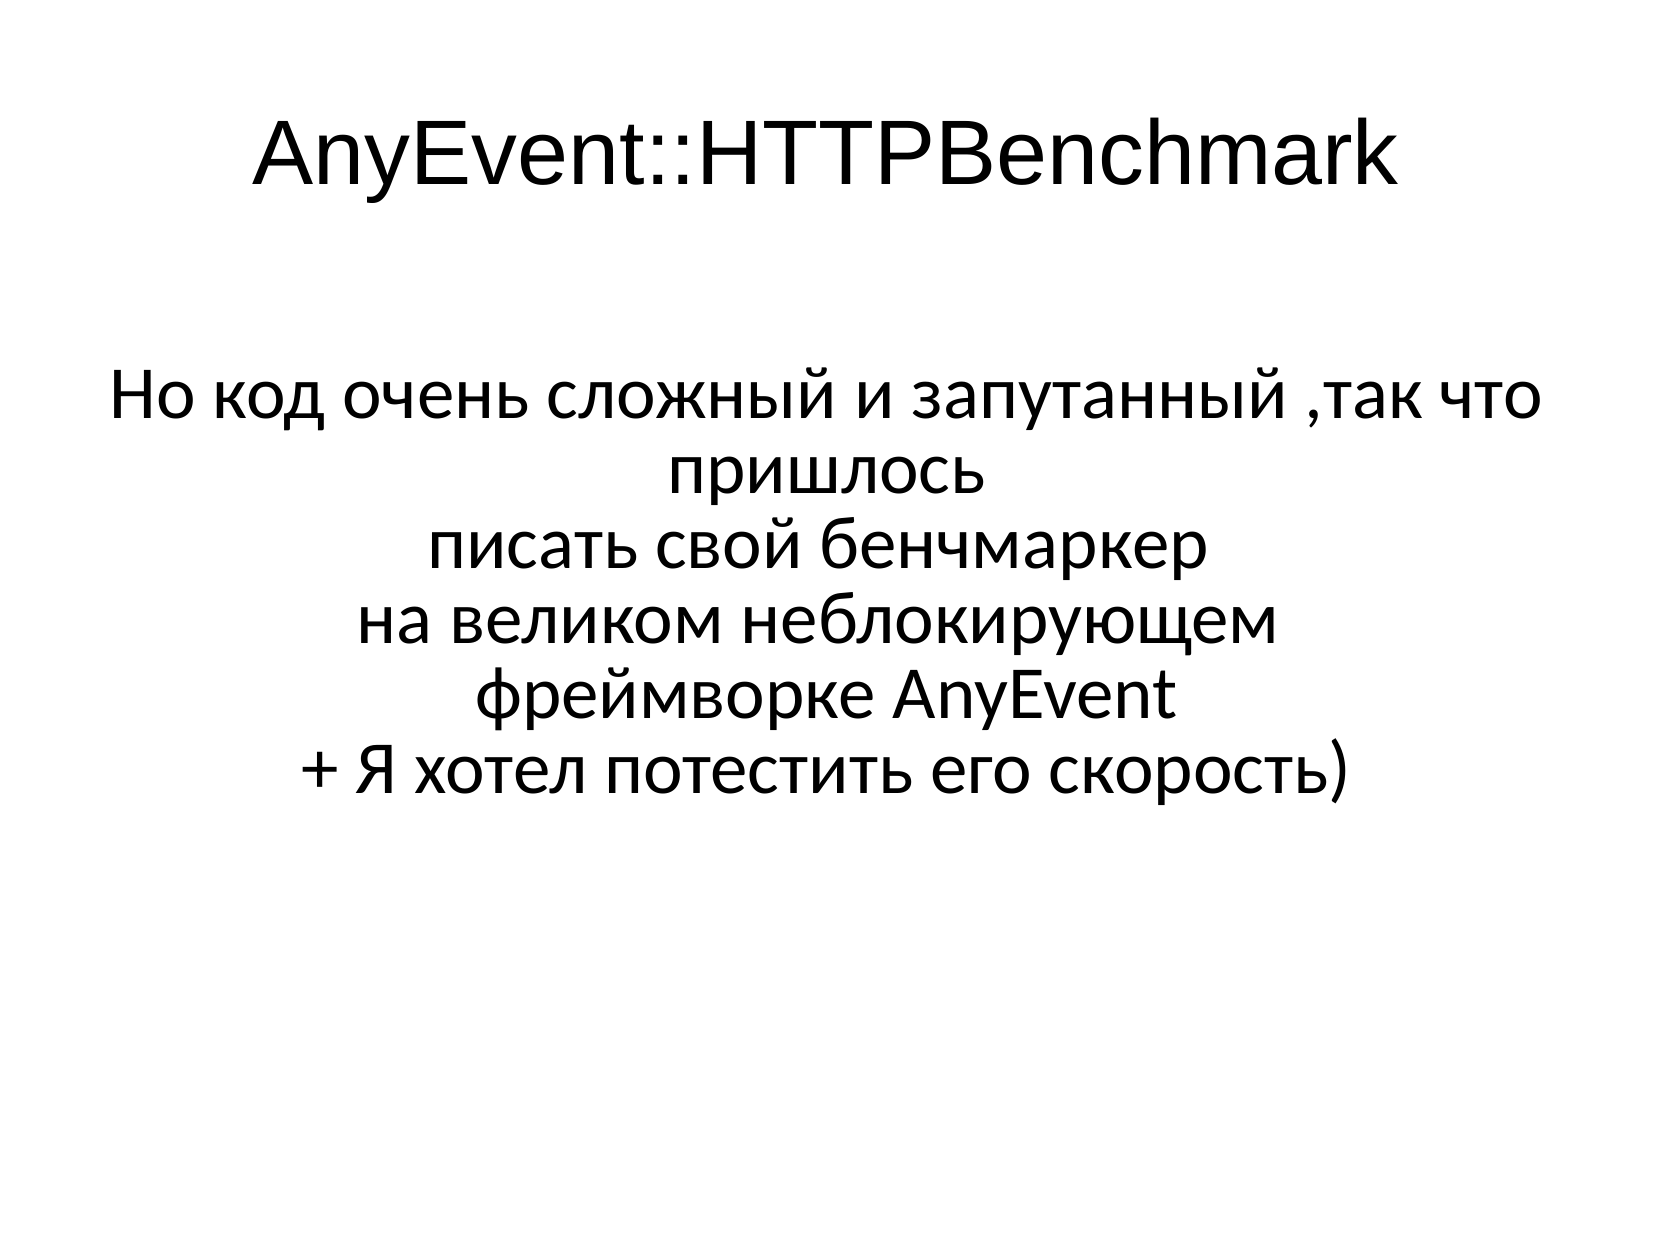

# AnyEvent::HTTPBenchmark
Но код очень сложный и запутанный ,так что пришлось
писать свой бенчмаркер
на великом неблокирующем
фреймворке AnyEvent
+ Я хотел потестить его скорость)